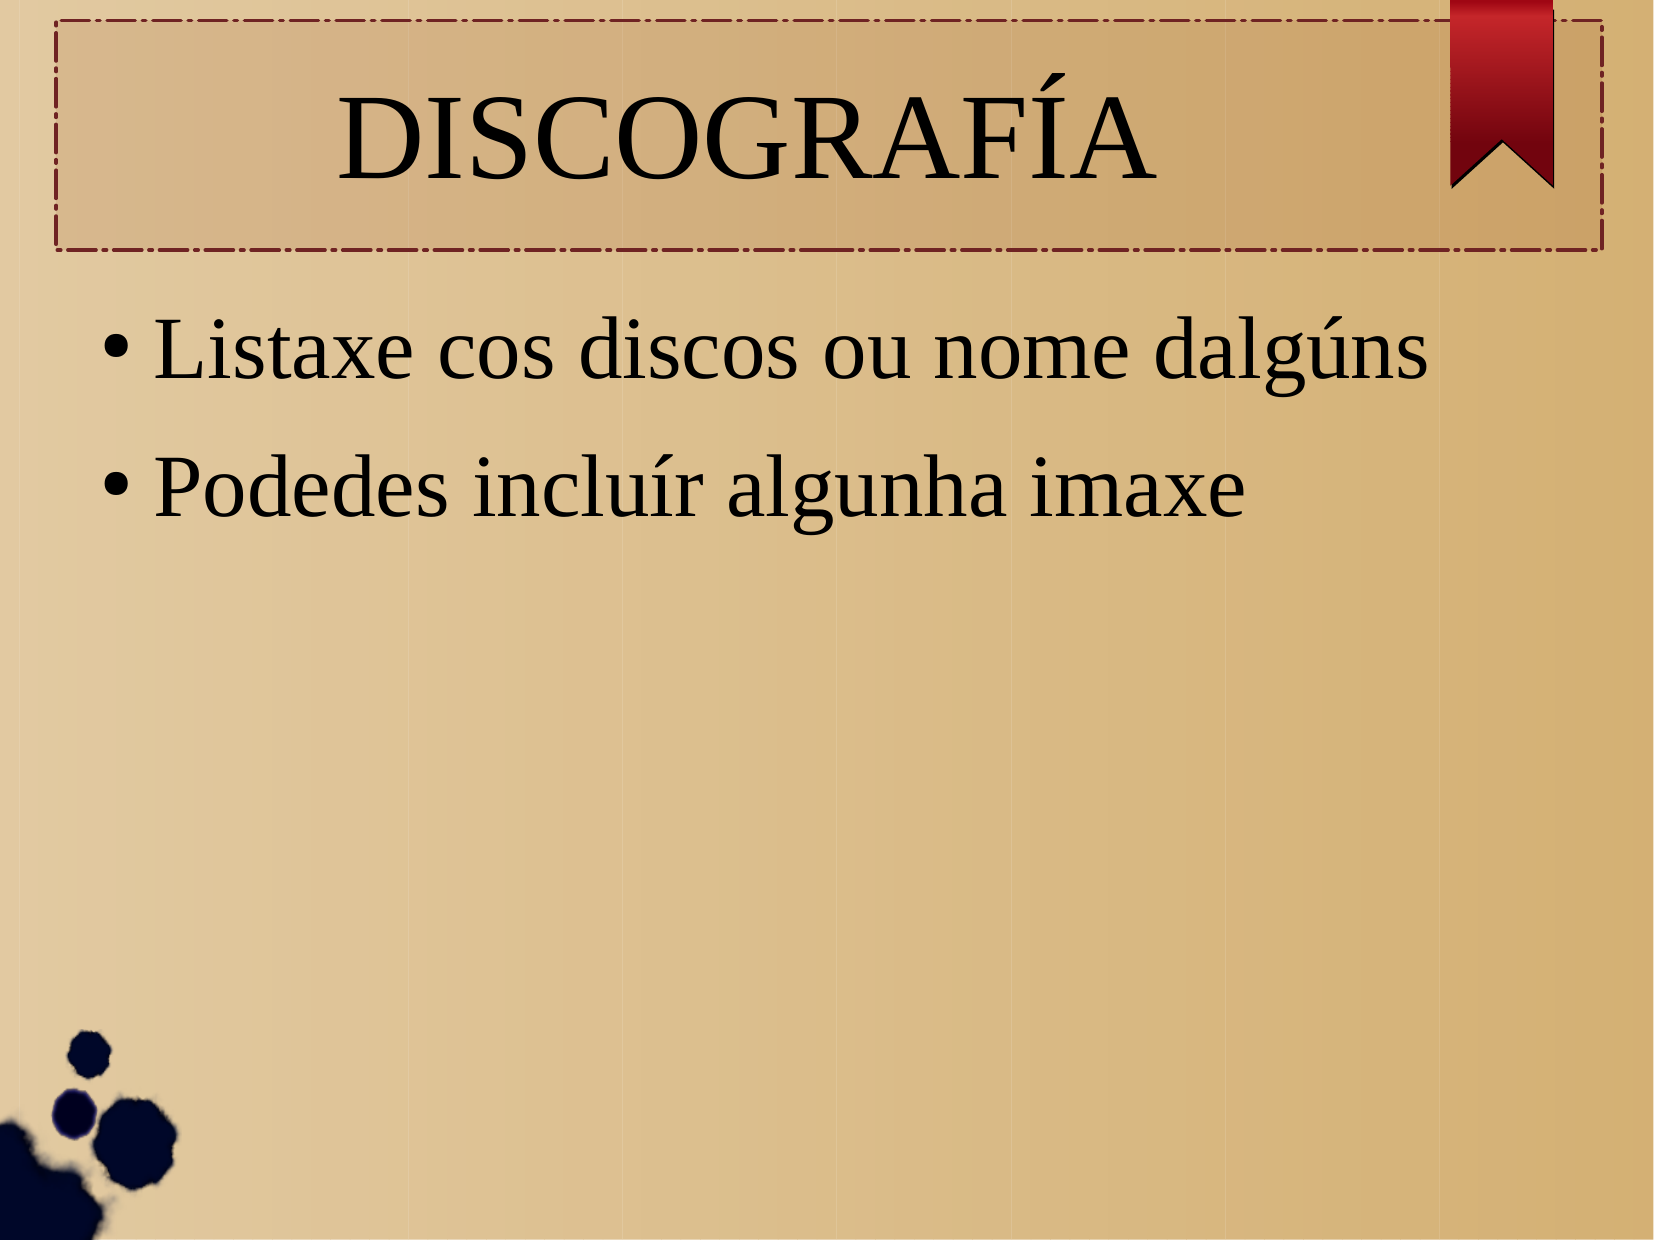

# DISCOGRAFÍA
Listaxe cos discos ou nome dalgúns
Podedes incluír algunha imaxe